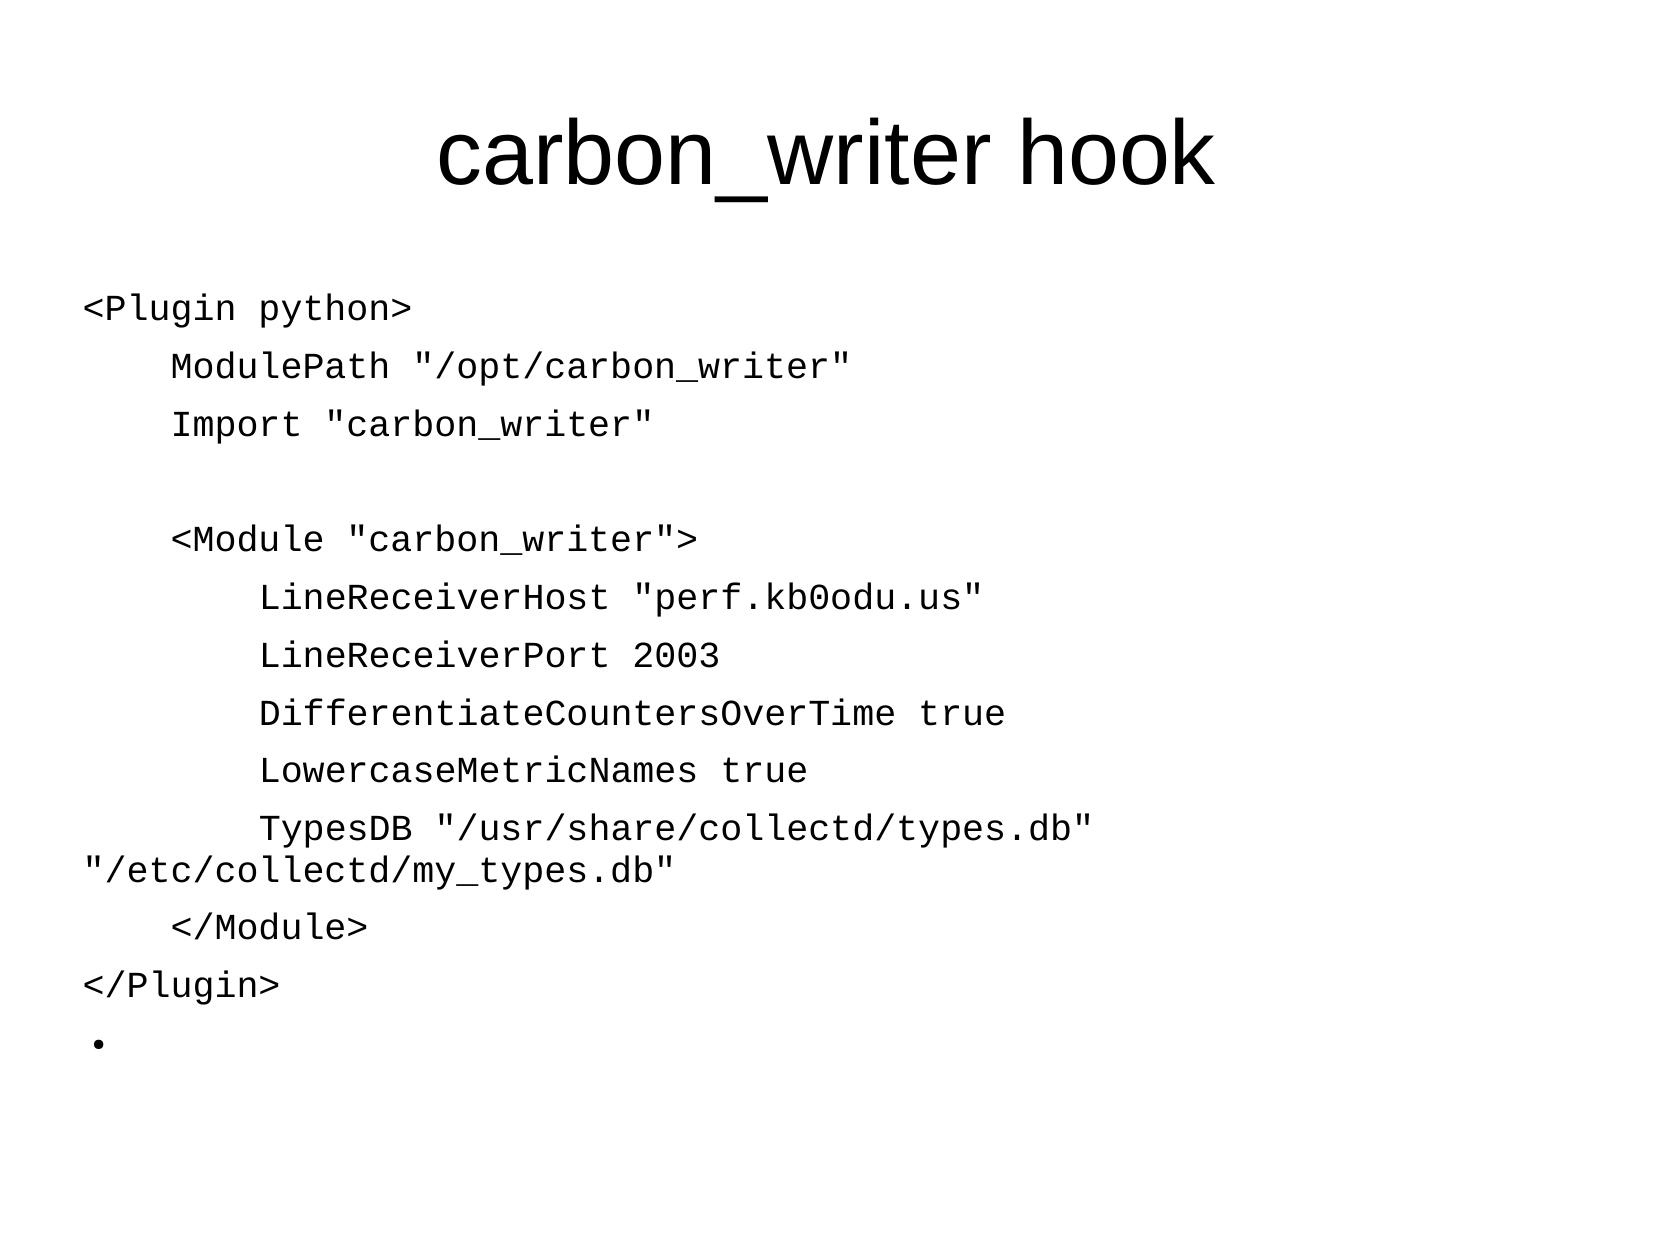

# carbon_writer hook
<Plugin python>
 ModulePath "/opt/carbon_writer"
 Import "carbon_writer"
 <Module "carbon_writer">
 LineReceiverHost "perf.kb0odu.us"
 LineReceiverPort 2003
 DifferentiateCountersOverTime true
 LowercaseMetricNames true
 TypesDB "/usr/share/collectd/types.db" "/etc/collectd/my_types.db"
 </Module>
</Plugin>